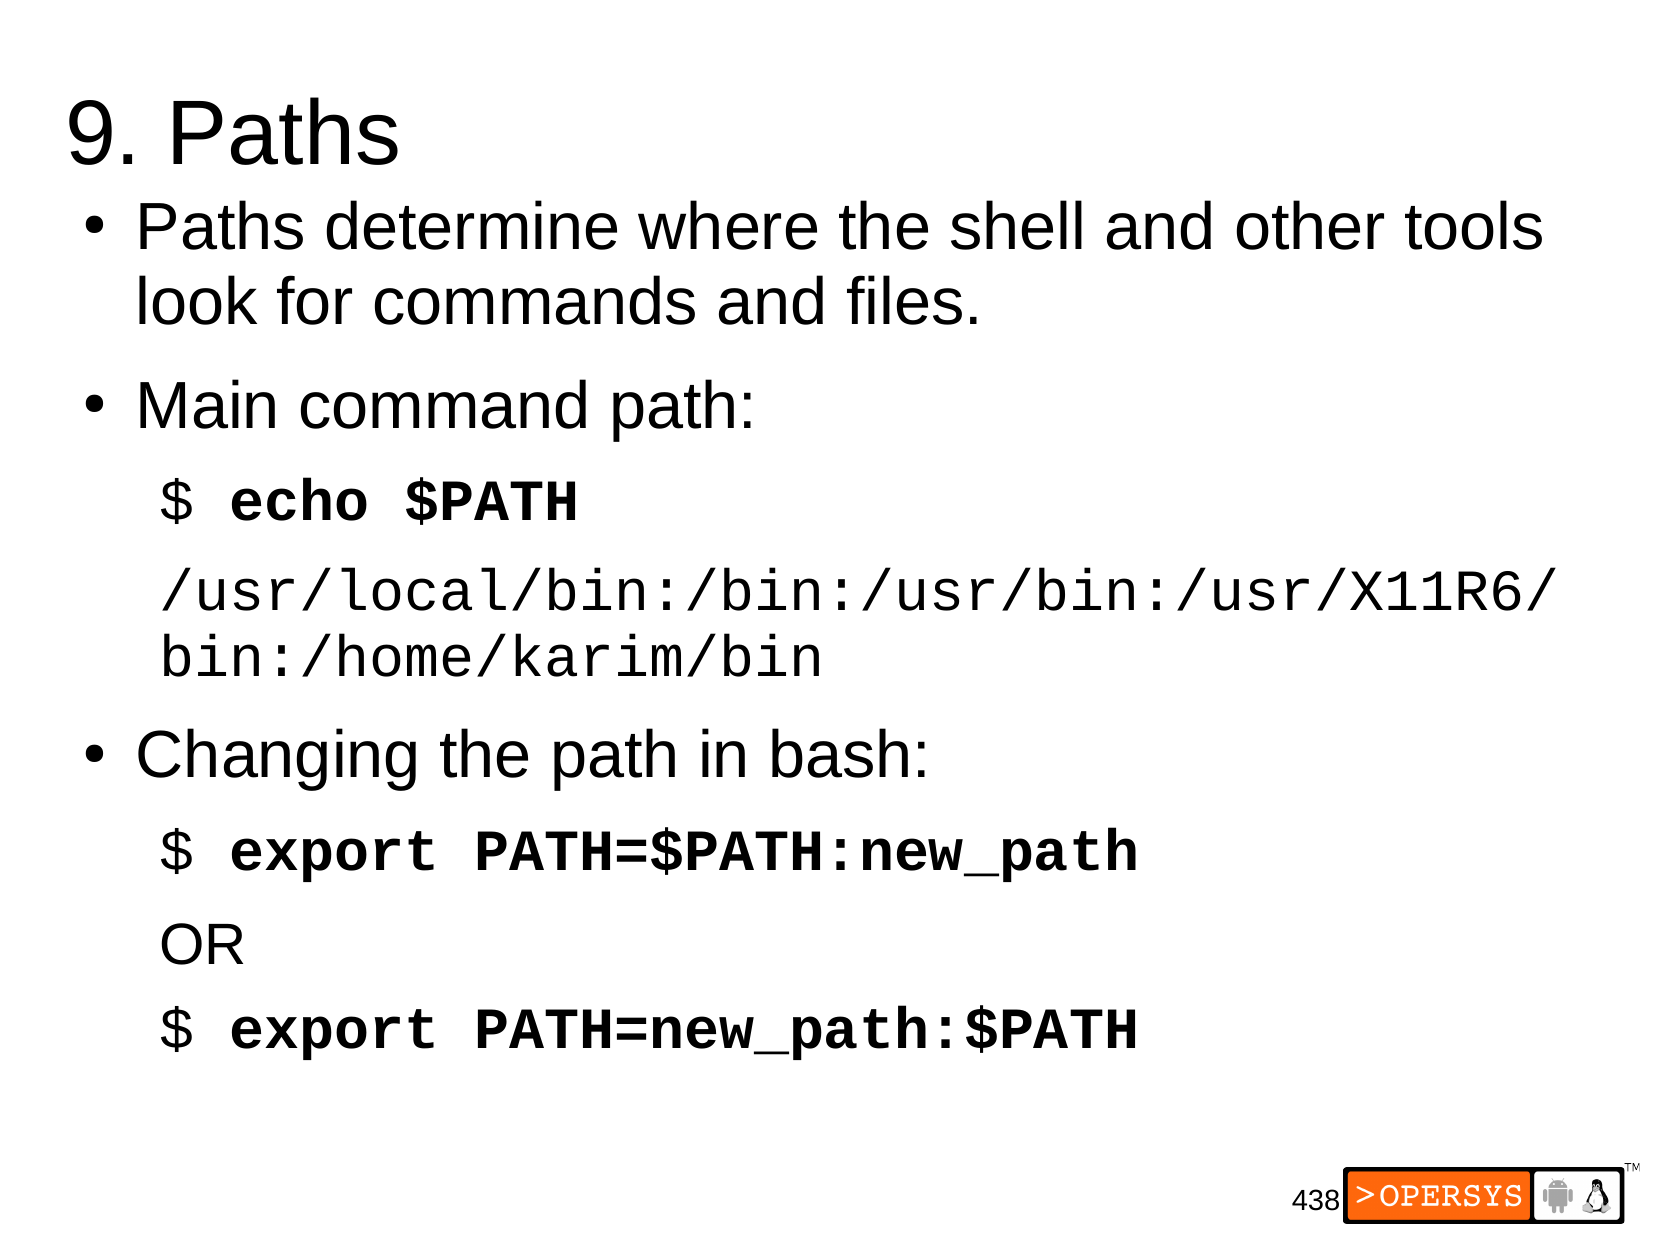

# 9. Paths
Paths determine where the shell and other tools look for commands and files.
Main command path:
$ echo $PATH
/usr/local/bin:/bin:/usr/bin:/usr/X11R6/bin:/home/karim/bin
Changing the path in bash:
$ export PATH=$PATH:new_path
OR
$ export PATH=new_path:$PATH